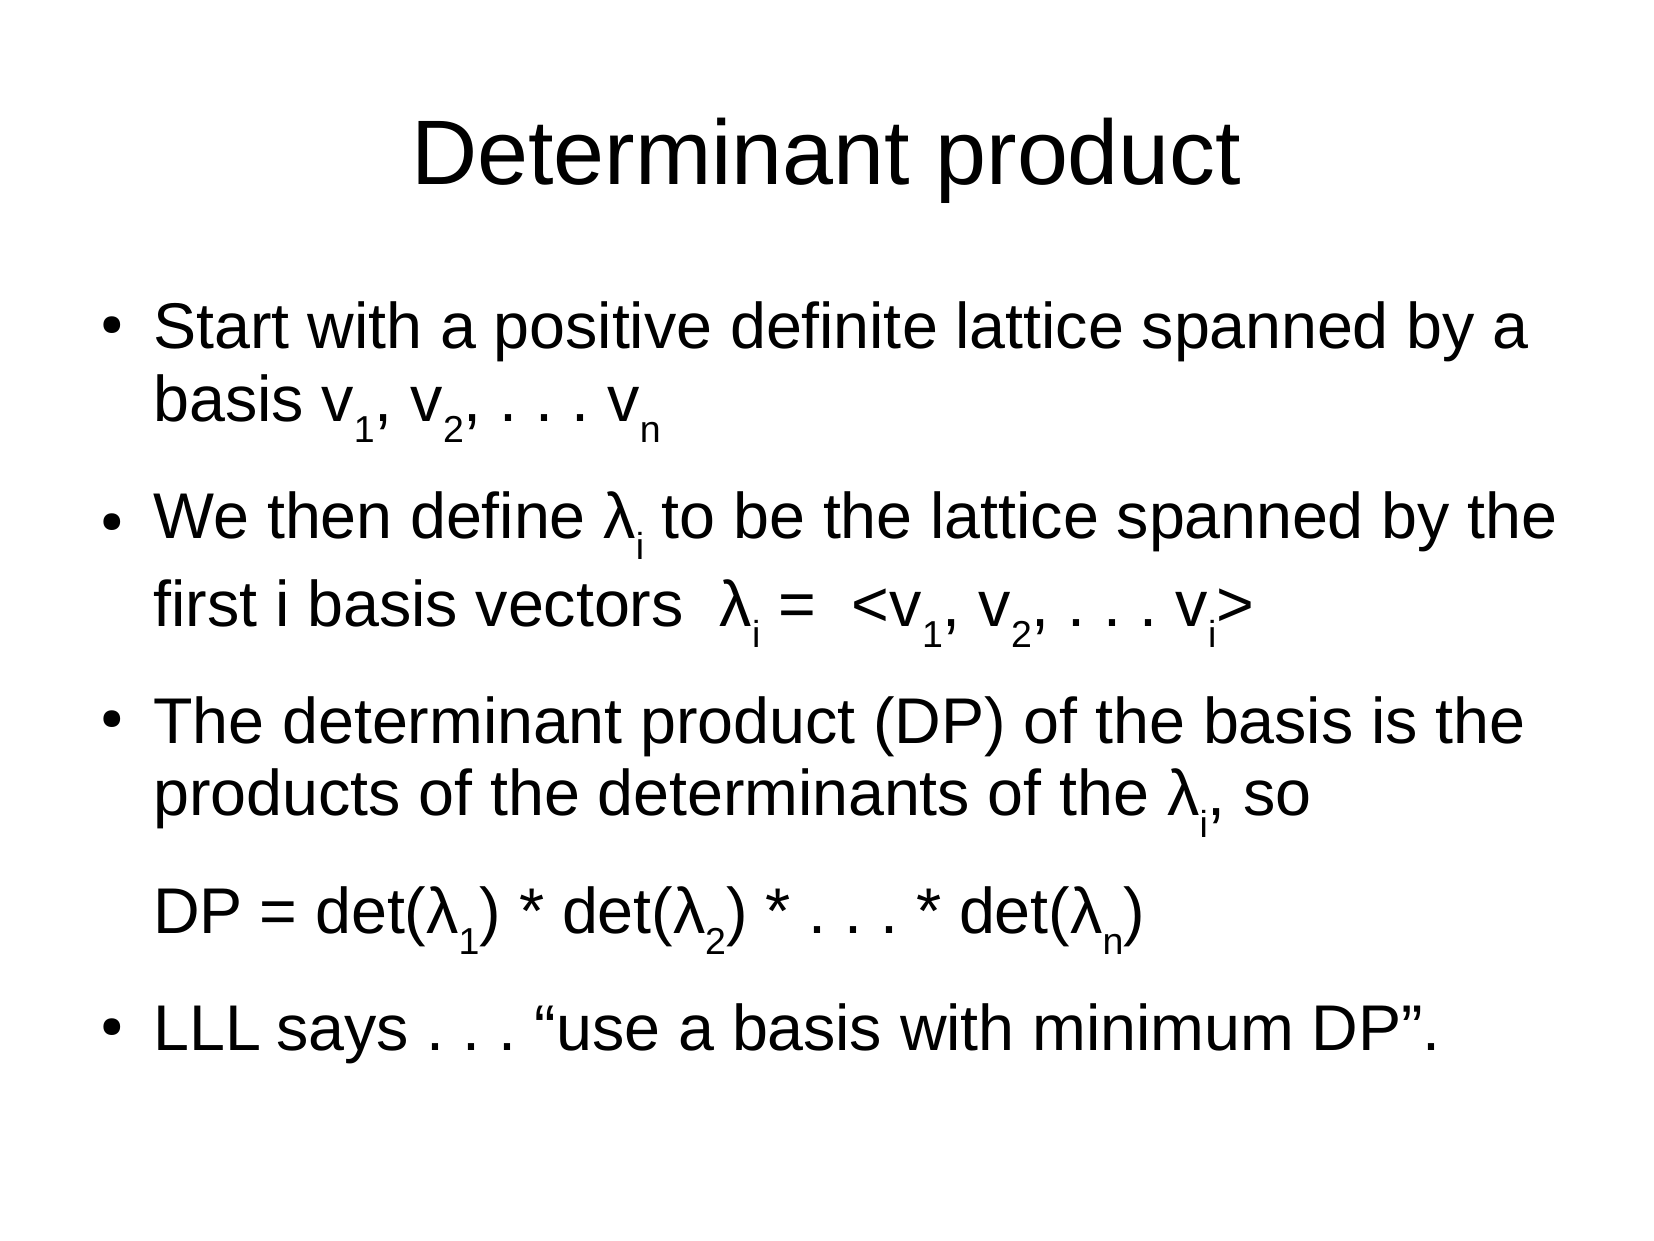

# Determinant product
Start with a positive definite lattice spanned by a basis v1, v2, . . . vn
We then define λi to be the lattice spanned by the first i basis vectors λi = <v1, v2, . . . vi>
The determinant product (DP) of the basis is the products of the determinants of the λi, so
DP = det(λ1) * det(λ2) * . . . * det(λn)
LLL says . . . “use a basis with minimum DP”.